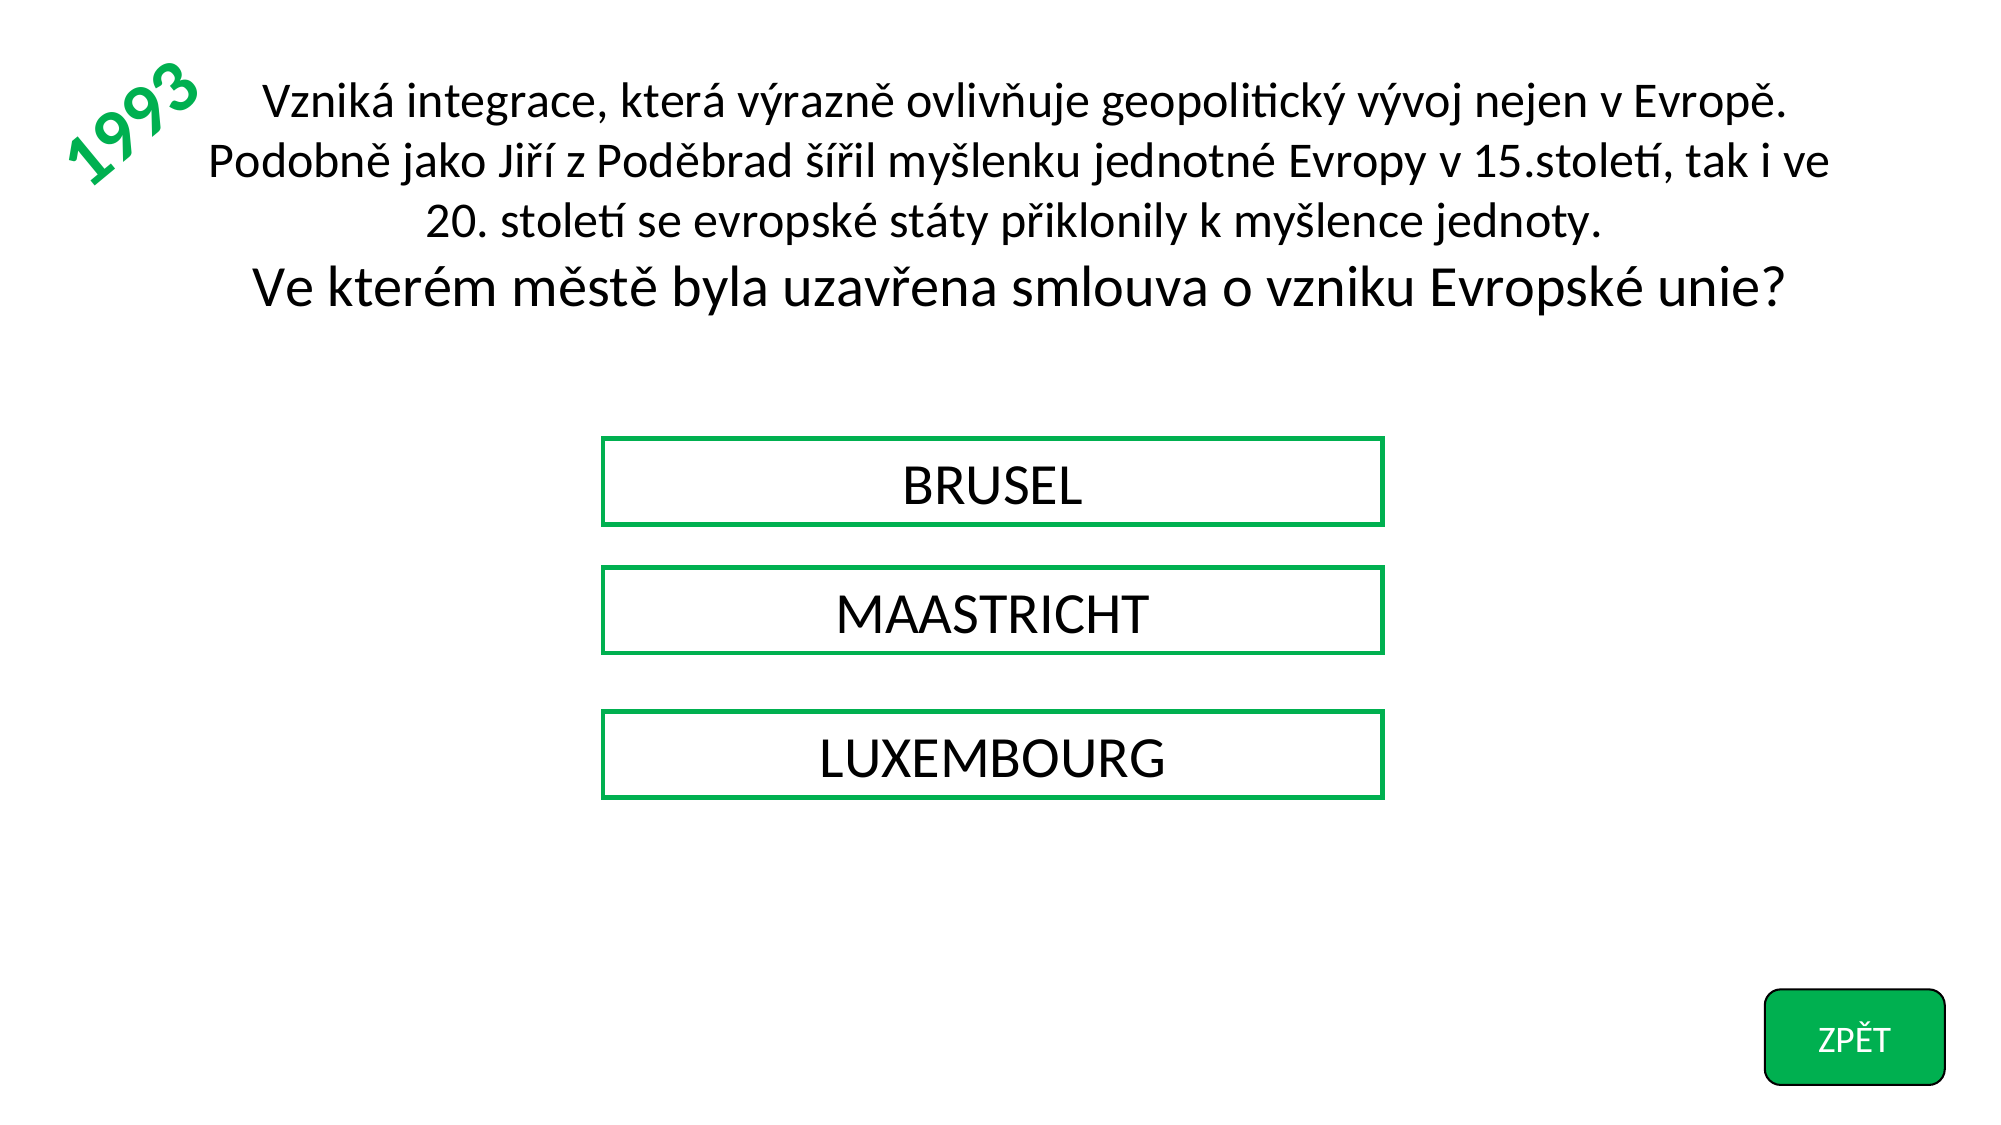

Vzniká integrace, která výrazně ovlivňuje geopolitický vývoj nejen v Evropě. Podobně jako Jiří z Poděbrad šířil myšlenku jednotné Evropy v 15.století, tak i ve 20. století se evropské státy přiklonily k myšlence jednoty.
Ve kterém městě byla uzavřena smlouva o vzniku Evropské unie?
1993
BRUSEL
MAASTRICHT
LUXEMBOURG
ZPĚT